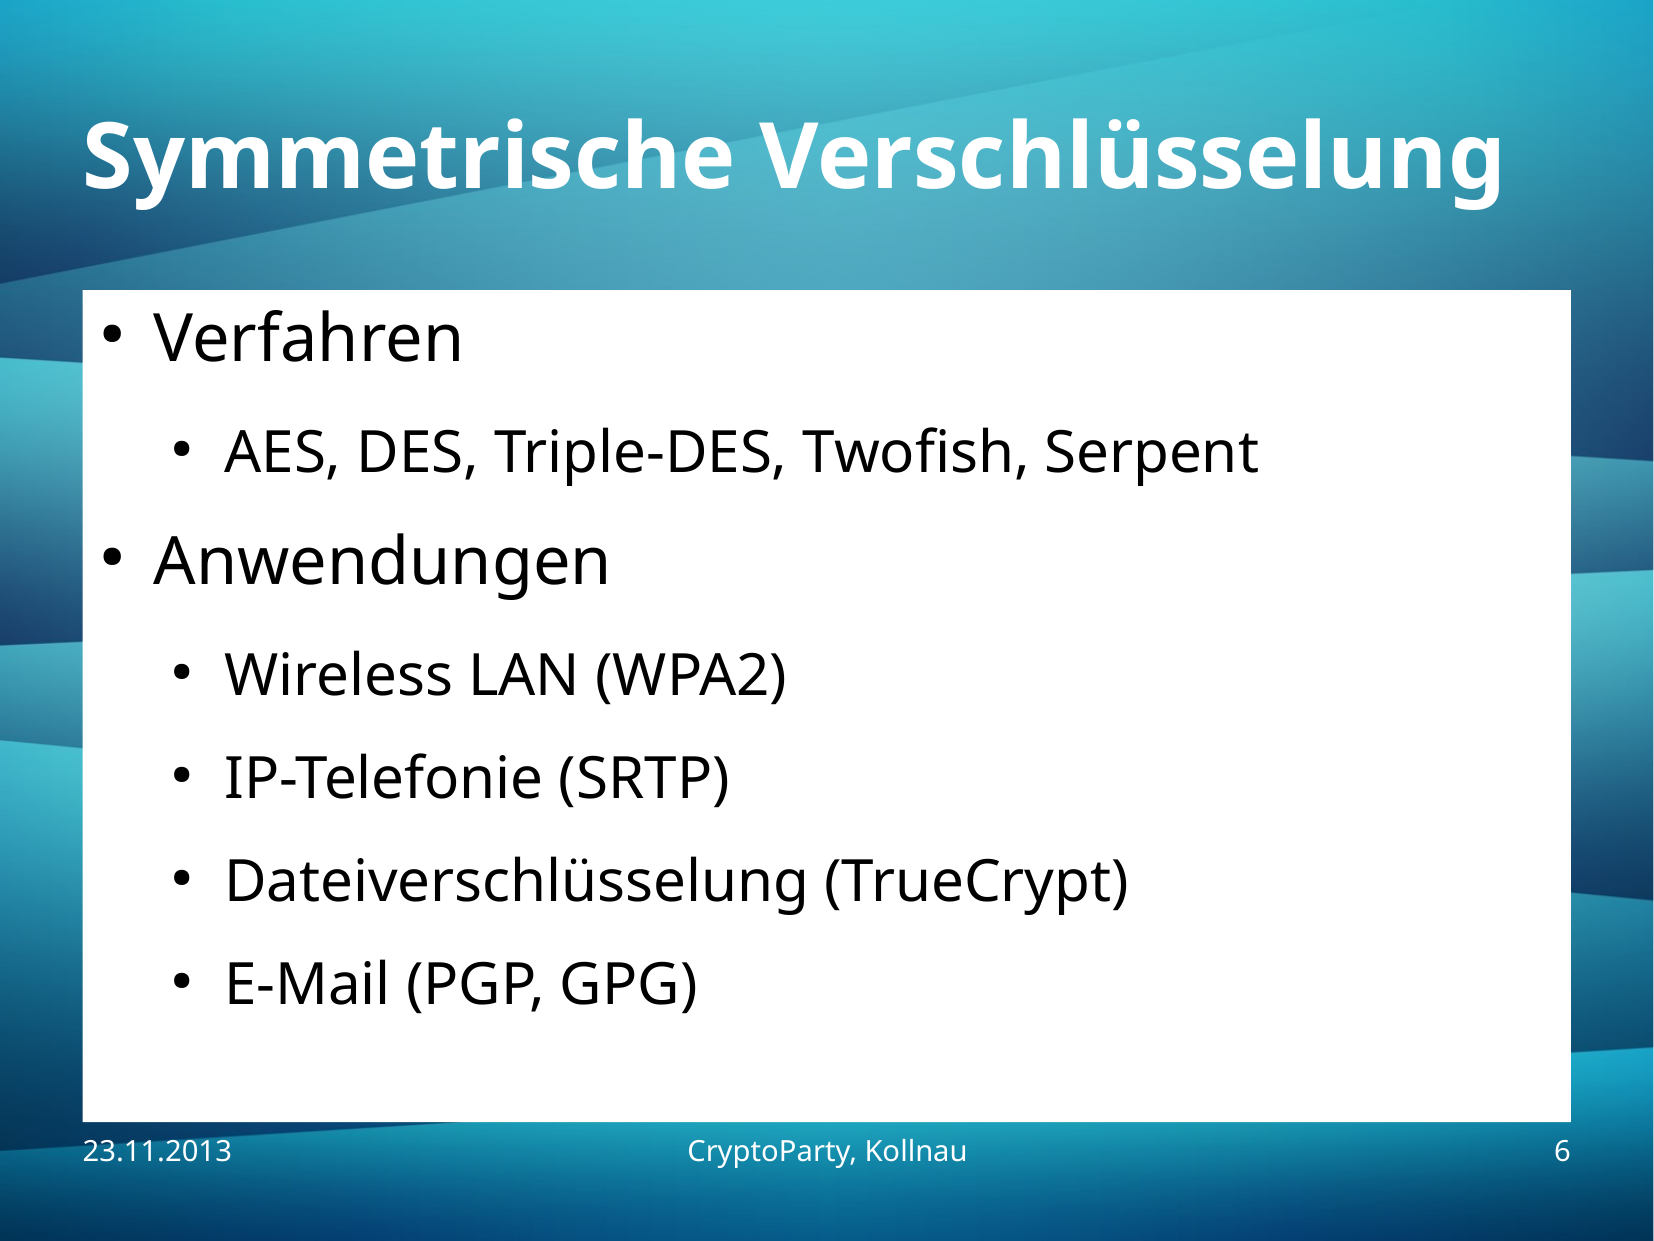

# Symmetrische Verschlüsselung
Verfahren
AES, DES, Triple-DES, Twofish, Serpent
Anwendungen
Wireless LAN (WPA2)
IP-Telefonie (SRTP)
Dateiverschlüsselung (TrueCrypt)
E-Mail (PGP, GPG)
23.11.2013
CryptoParty, Kollnau
6